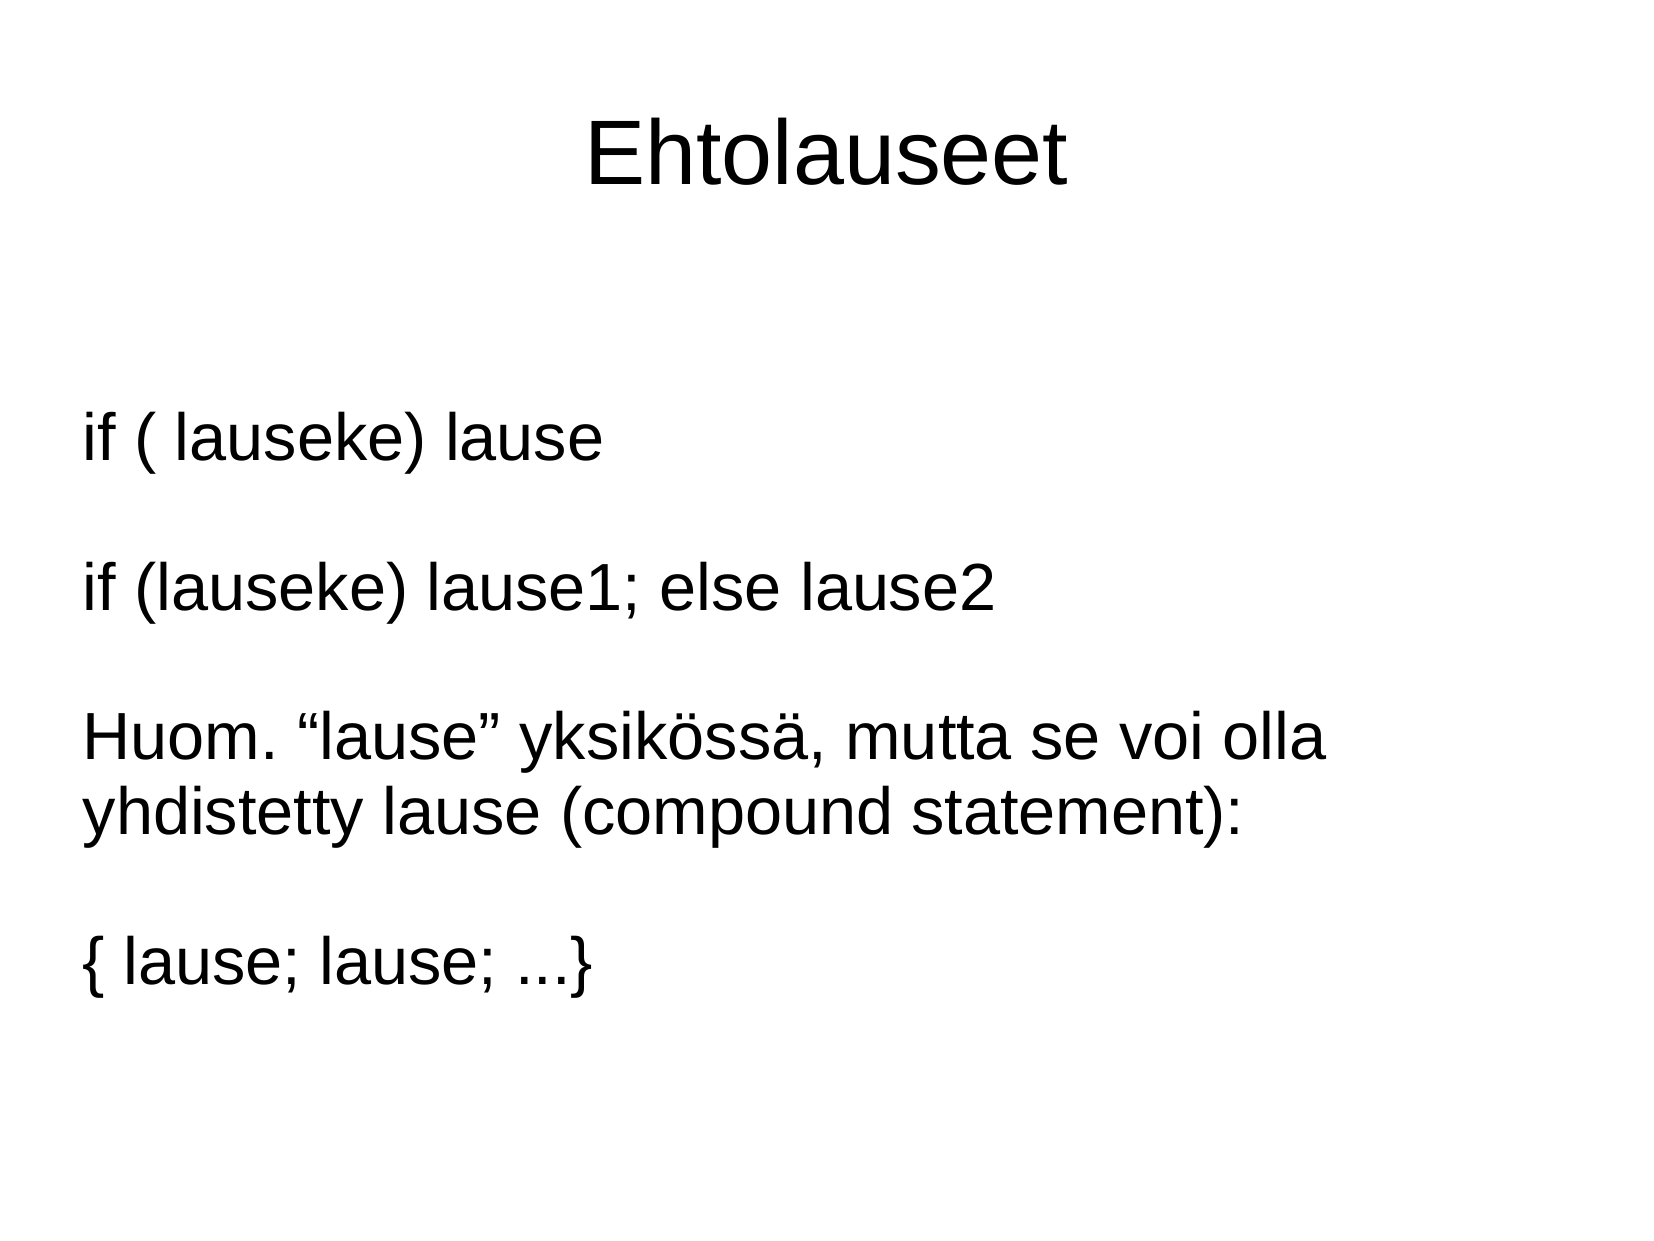

# Ehtolauseet
if ( lauseke) lause
if (lauseke) lause1; else lause2
Huom. “lause” yksikössä, mutta se voi olla yhdistetty lause (compound statement):
{ lause; lause; ...}